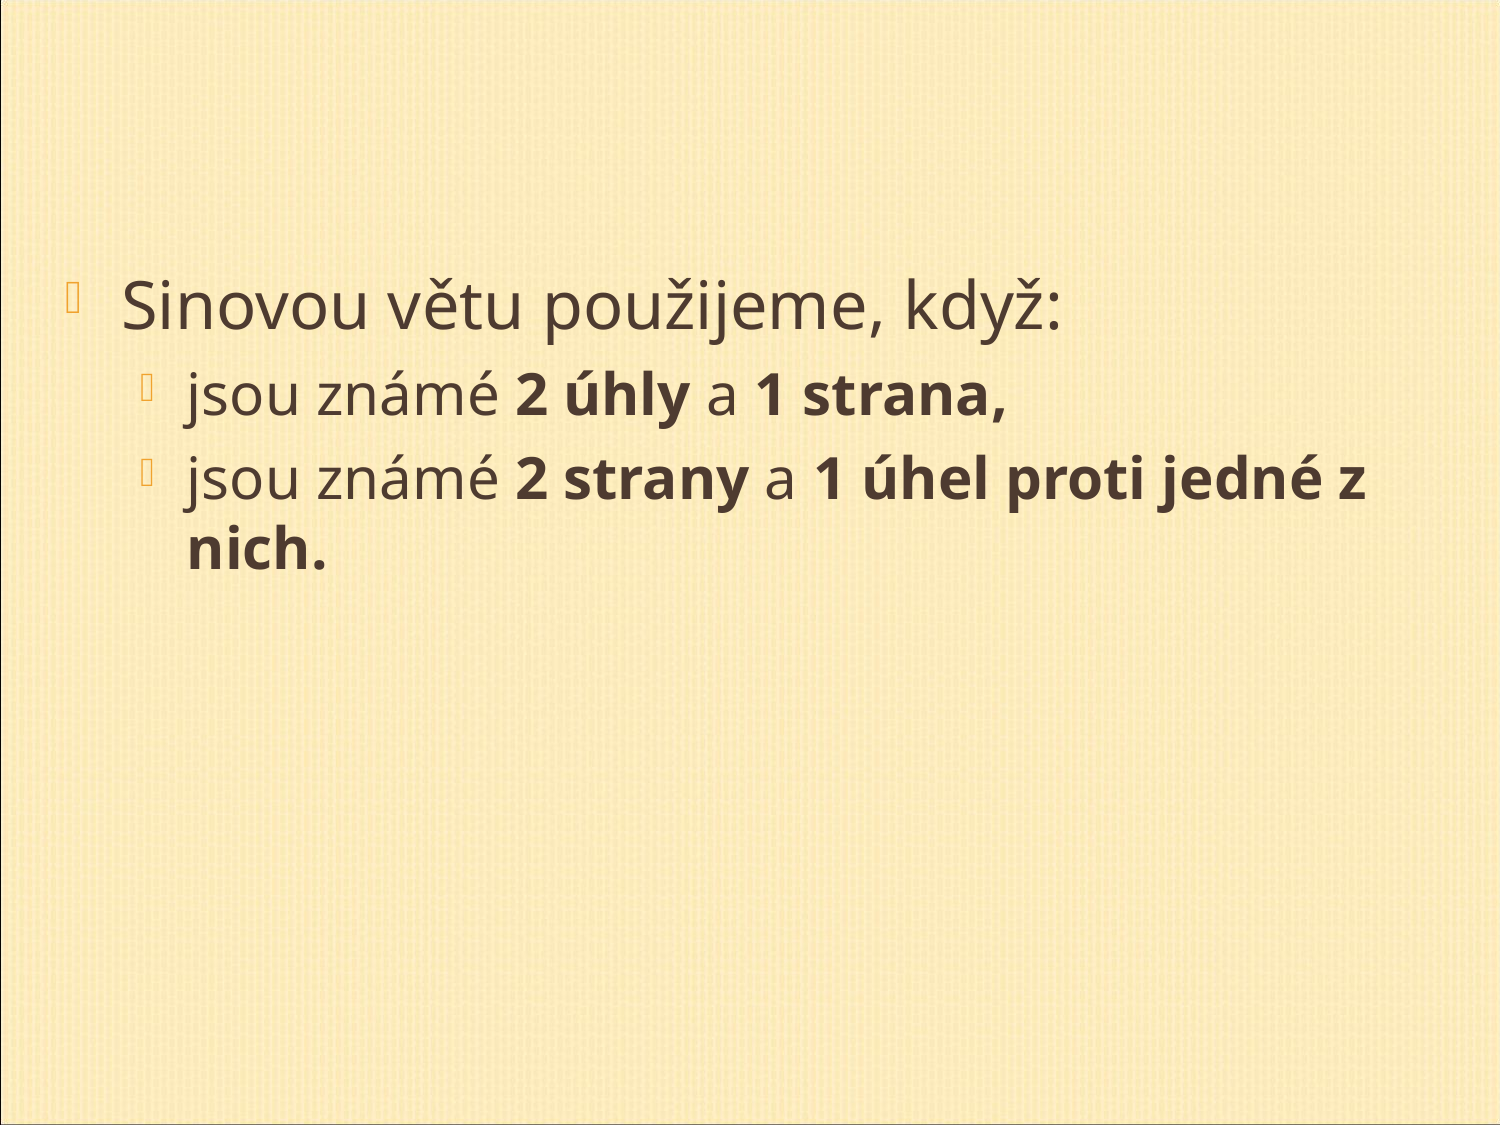

# Sinovou větu použijeme, když:
jsou známé 2 úhly a 1 strana,
jsou známé 2 strany a 1 úhel proti jedné z nich.